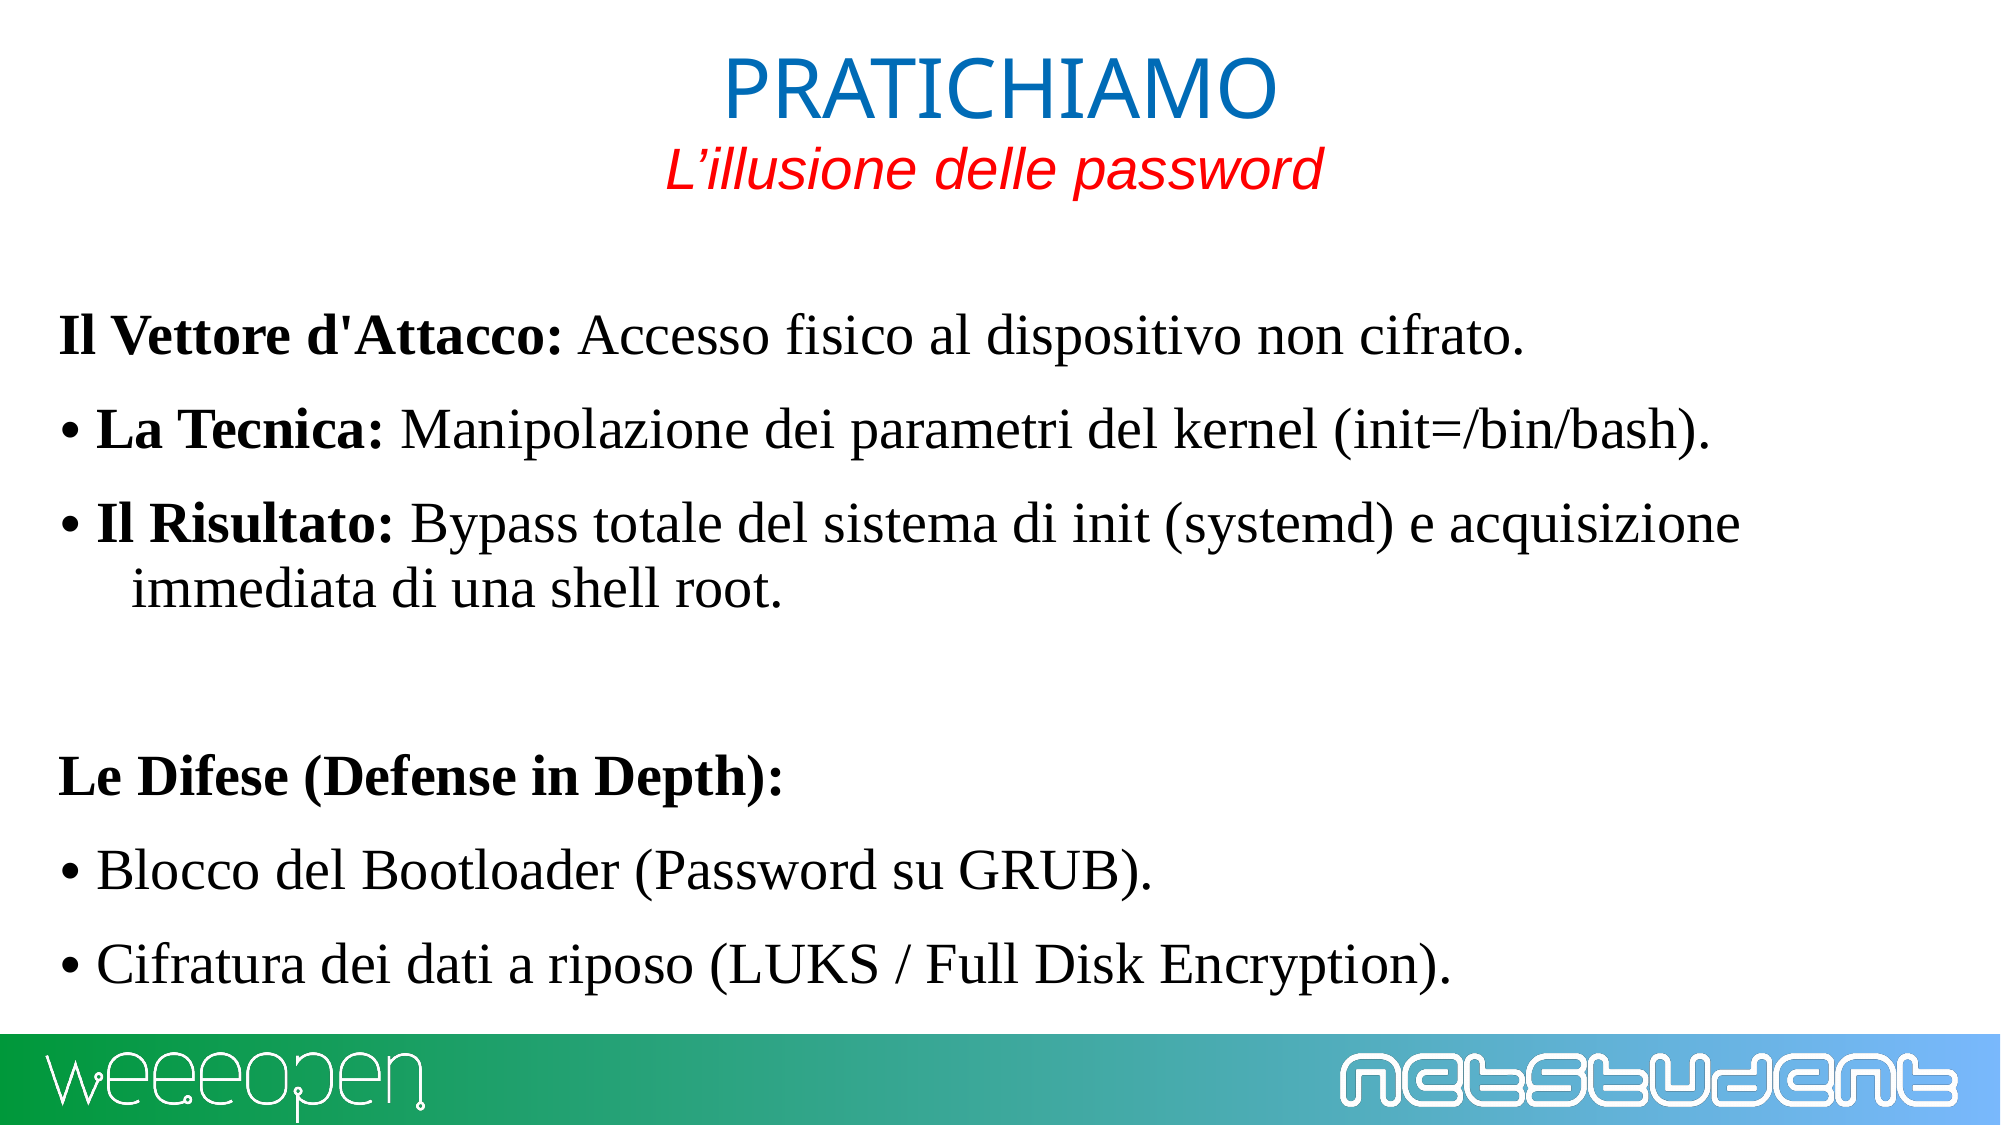

# PRATICHIAMO
L’illusione delle password
Il Vettore d'Attacco: Accesso fisico al dispositivo non cifrato.
La Tecnica: Manipolazione dei parametri del kernel (init=/bin/bash).
Il Risultato: Bypass totale del sistema di init (systemd) e acquisizione immediata di una shell root.
Le Difese (Defense in Depth):
Blocco del Bootloader (Password su GRUB).
Cifratura dei dati a riposo (LUKS / Full Disk Encryption).